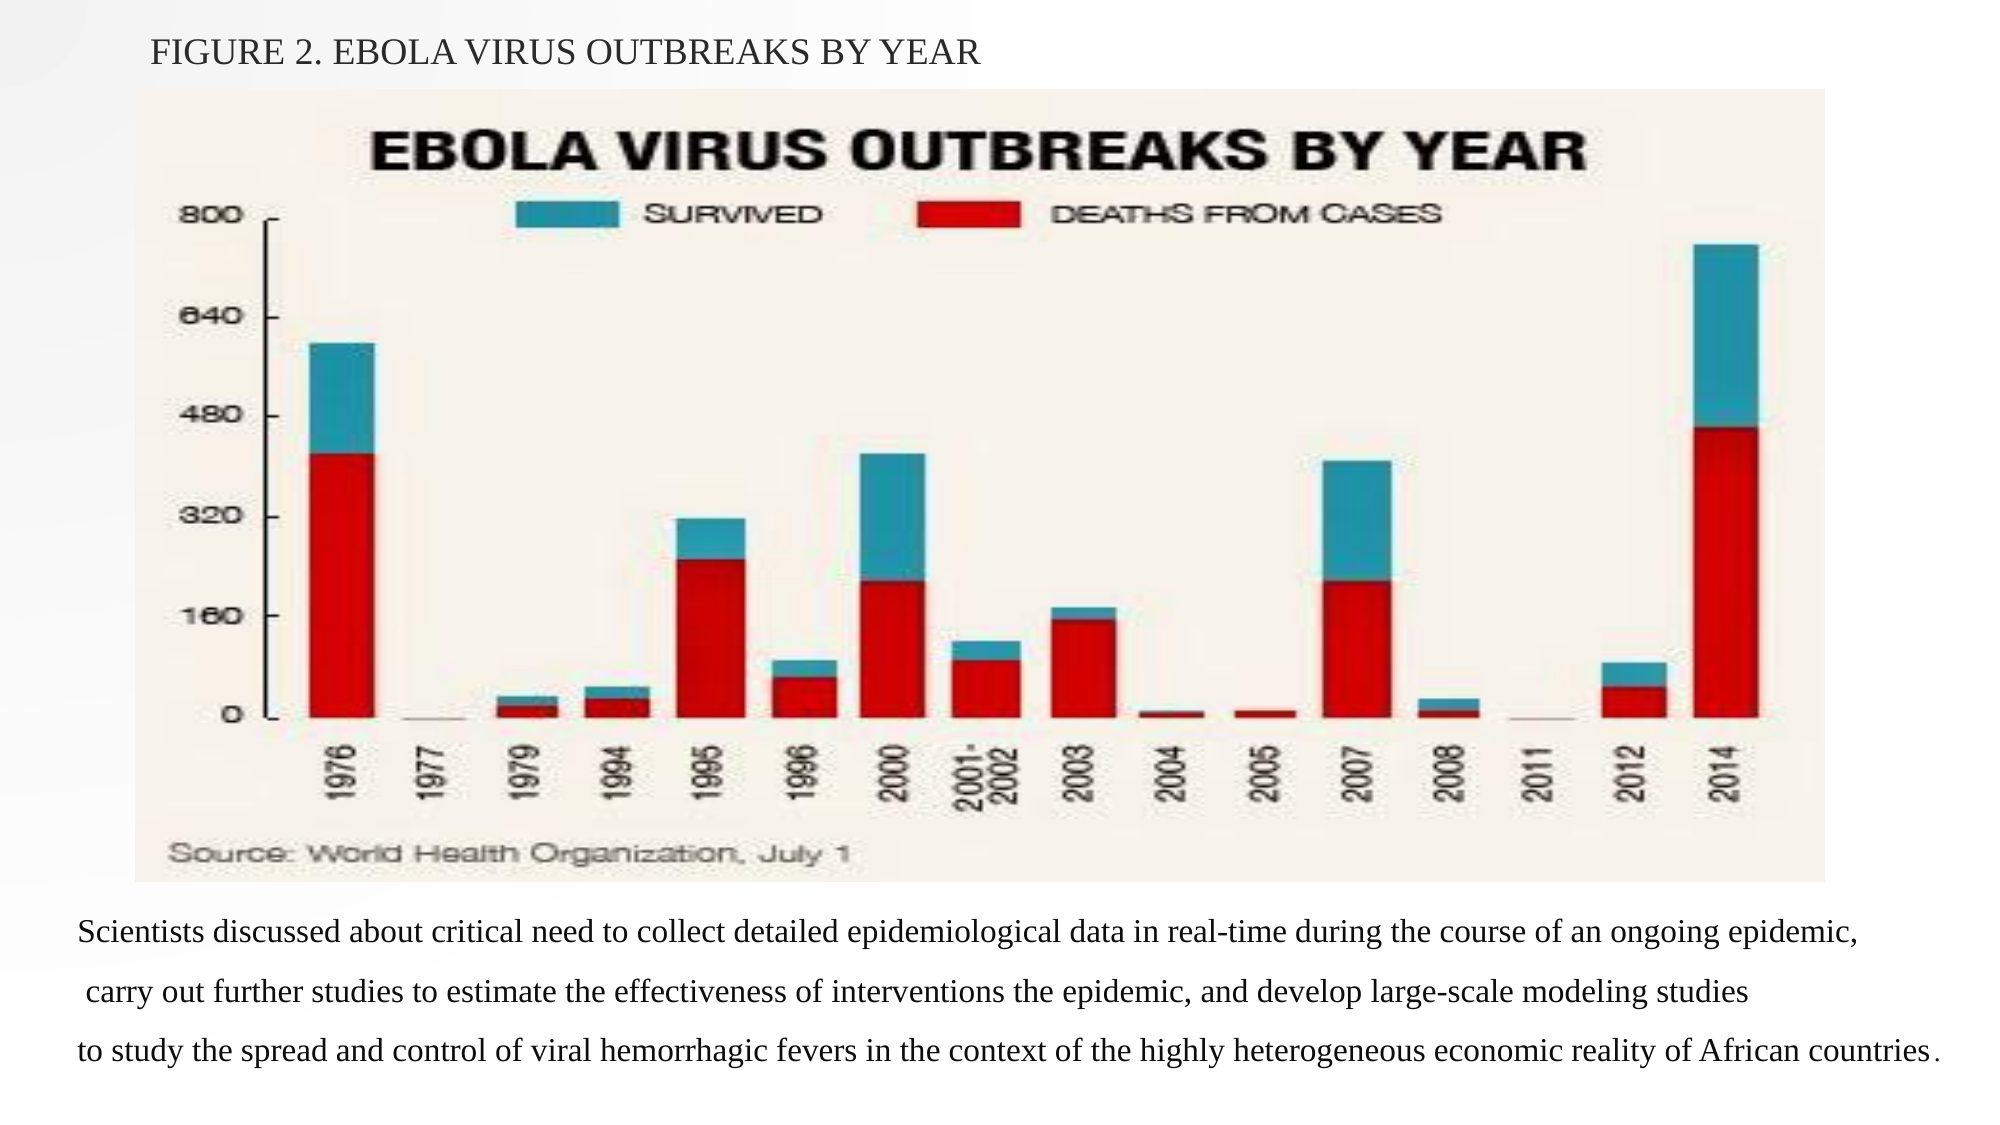

# Figure 2. Ebola Virus Outbreaks by year
Scientists discussed about critical need to collect detailed epidemiological data in real-time during the course of an ongoing epidemic,
 carry out further studies to estimate the effectiveness of interventions the epidemic, and develop large-scale modeling studies
to study the spread and control of viral hemorrhagic fevers in the context of the highly heterogeneous economic reality of African countries.